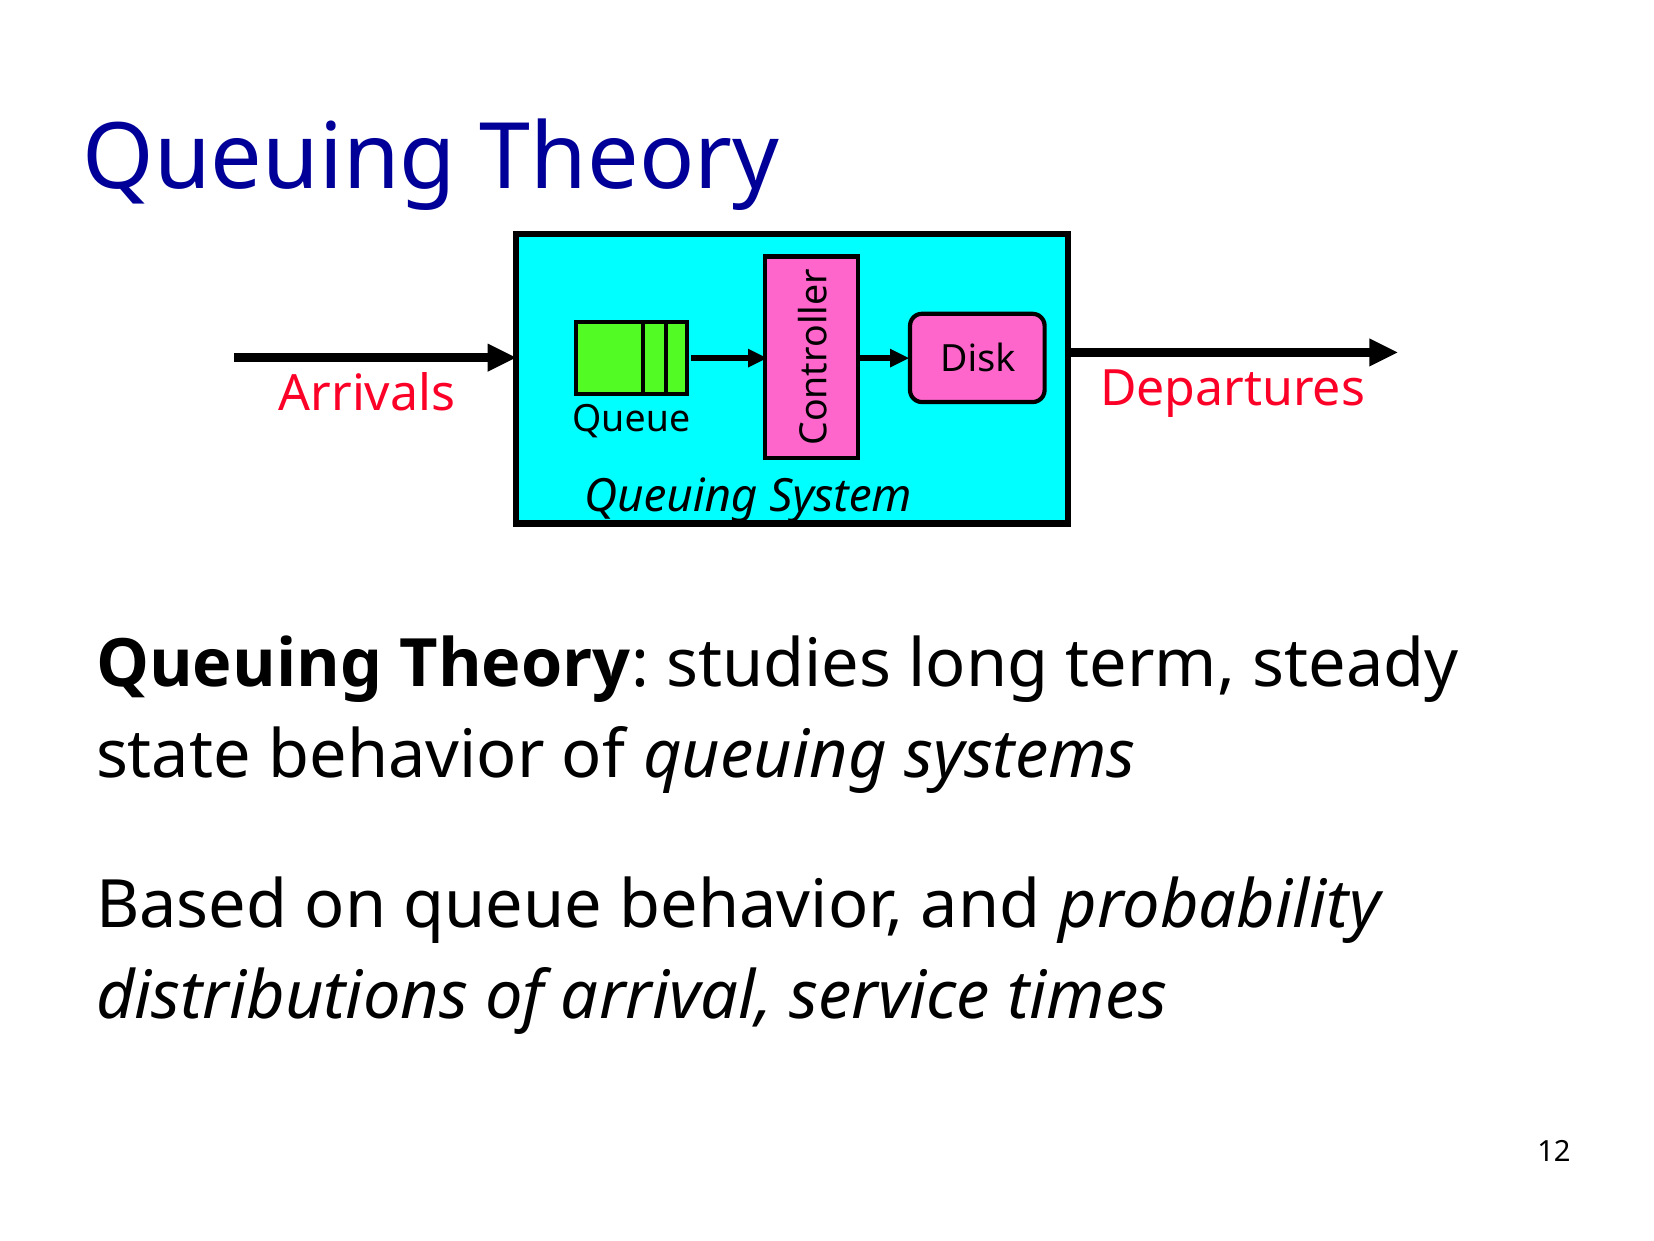

# Queuing Theory
Departures
Arrivals
Queuing System
Controller
Disk
Queue
Queuing Theory: studies long term, steady state behavior of queuing systems
Based on queue behavior, and probability distributions of arrival, service times
12